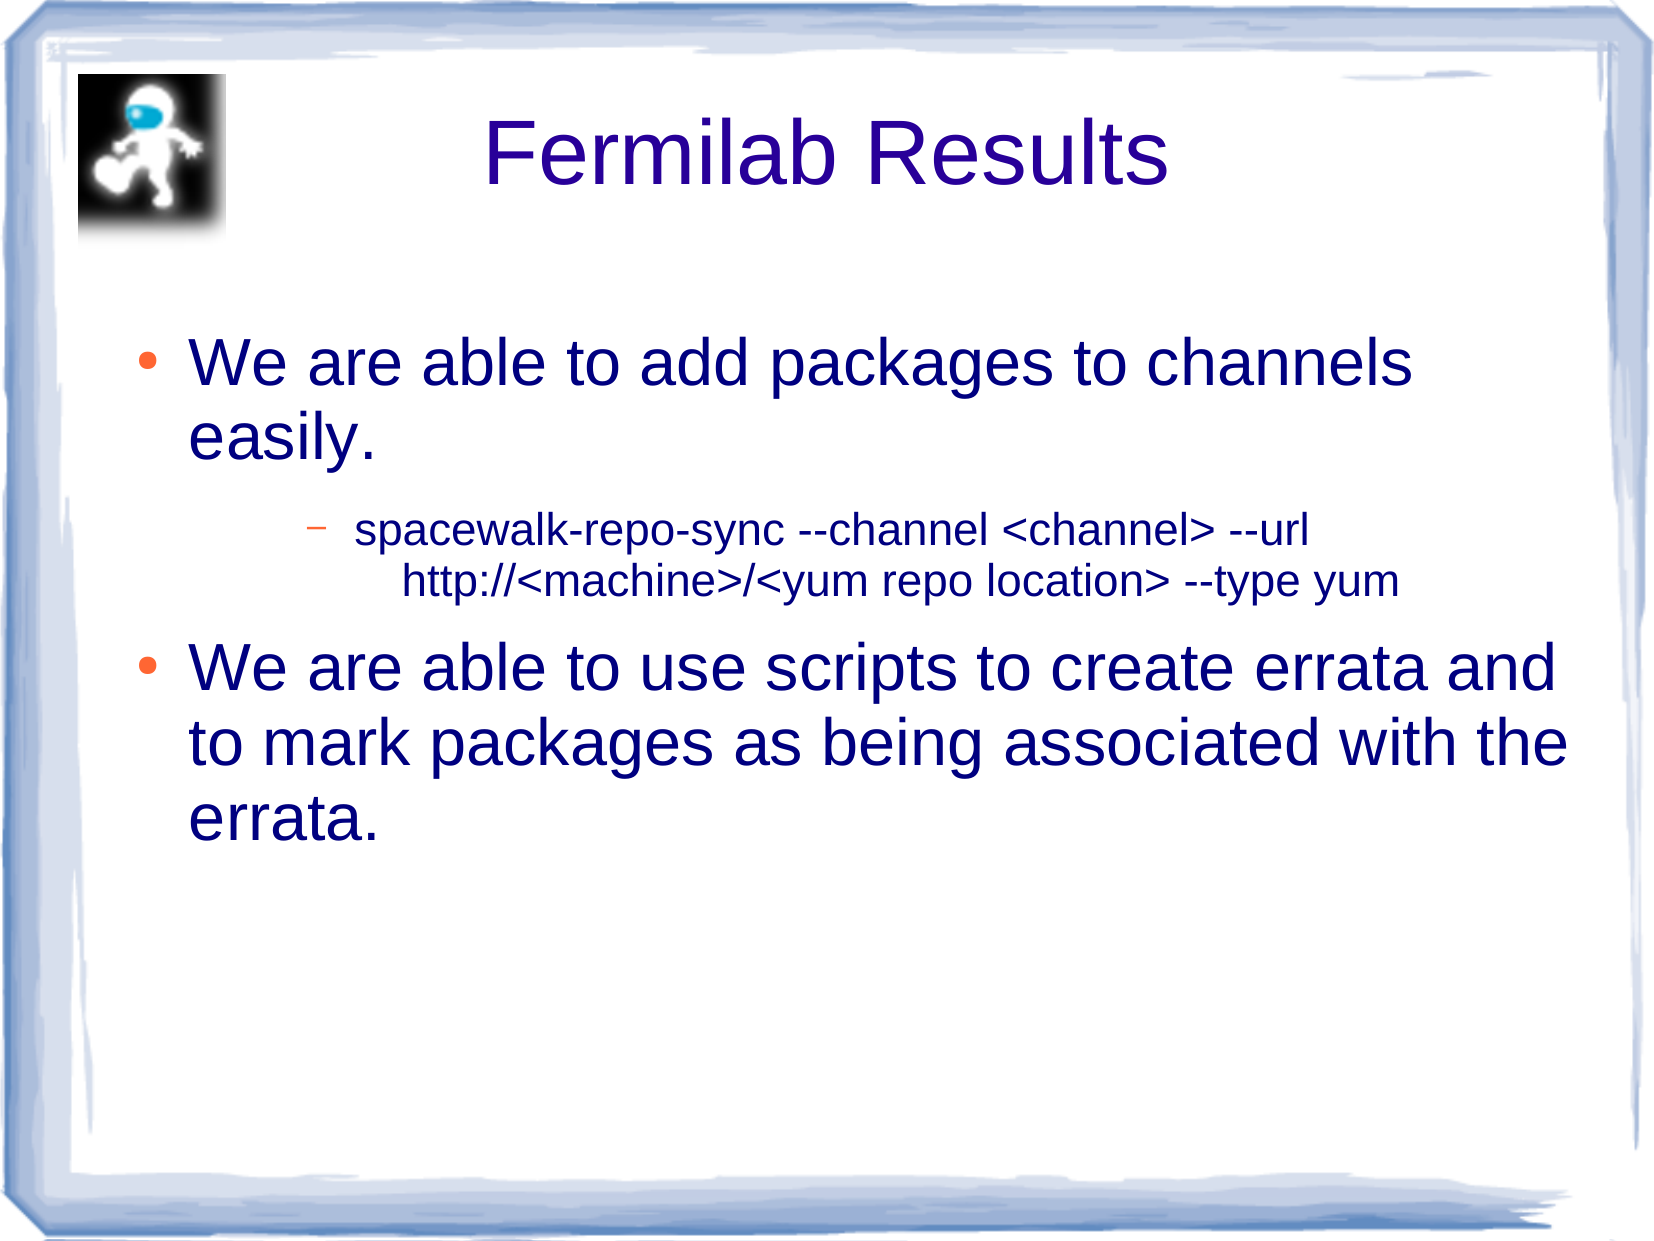

# Fermilab Results
We are able to add packages to channels easily.
spacewalk-repo-sync --channel <channel> --url http://<machine>/<yum repo location> --type yum
We are able to use scripts to create errata and to mark packages as being associated with the errata.